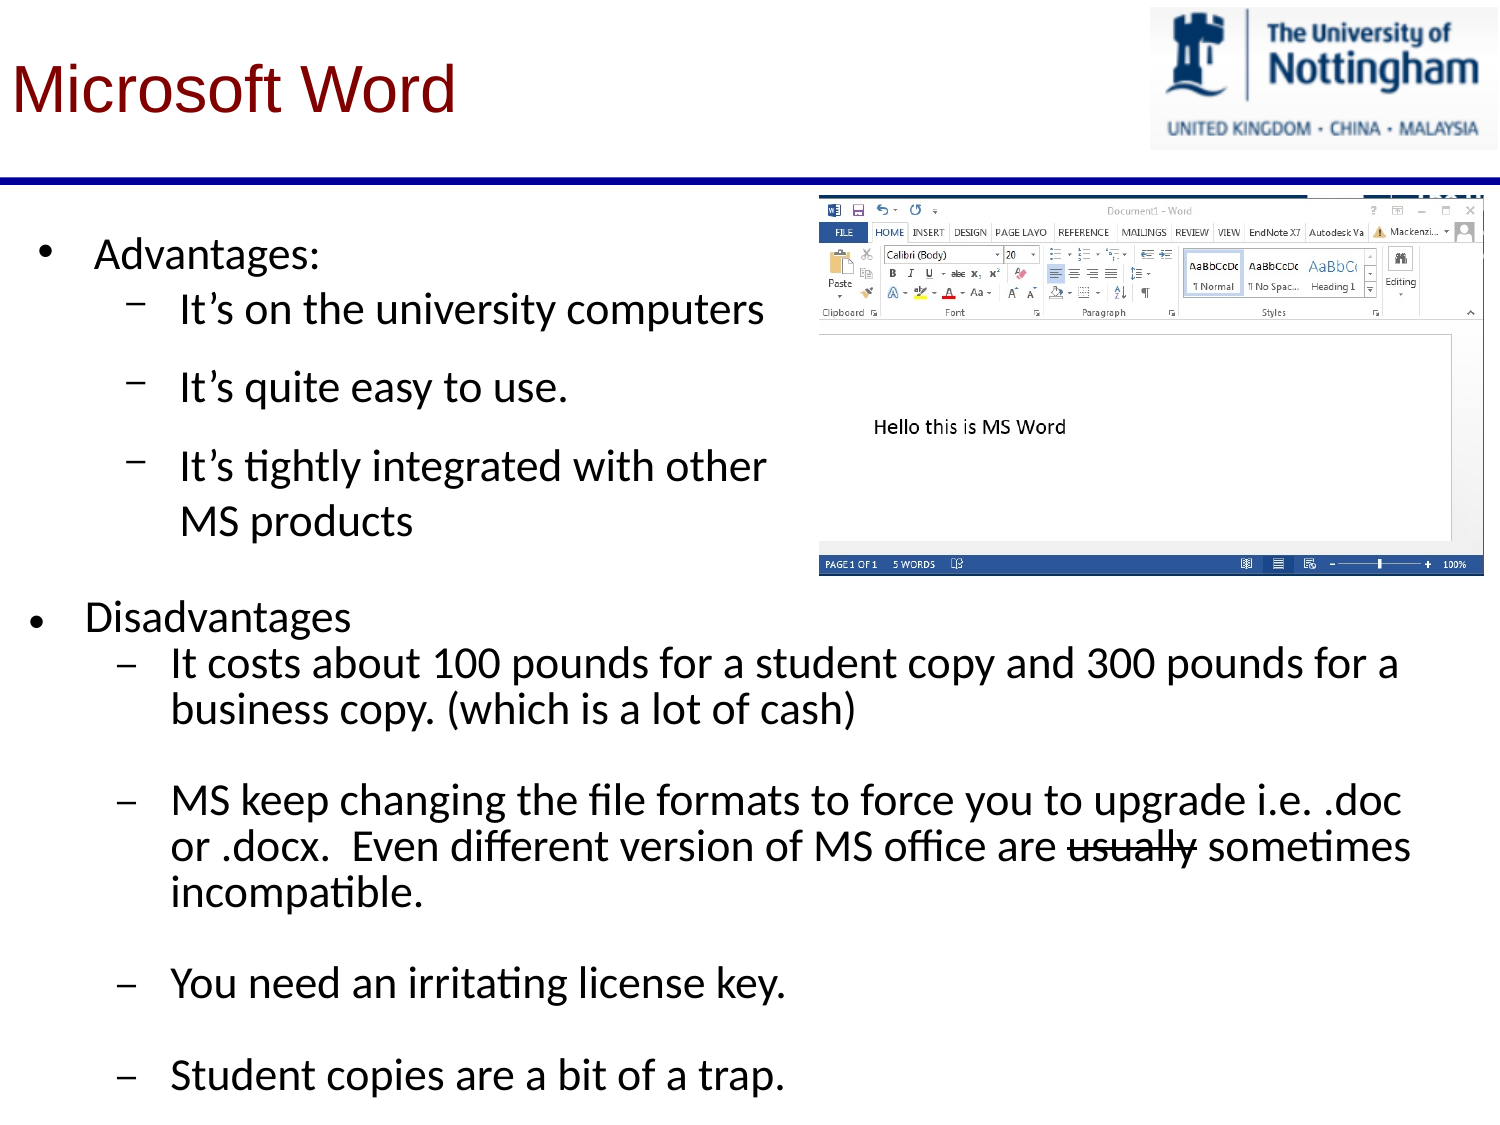

# Microsoft Word
Advantages:
It’s on the university computers
It’s quite easy to use.
It’s tightly integrated with other MS products
Disadvantages
It costs about 100 pounds for a student copy and 300 pounds for a business copy. (which is a lot of cash)
MS keep changing the file formats to force you to upgrade i.e. .doc or .docx. Even different version of MS office are usually sometimes incompatible.
You need an irritating license key.
Student copies are a bit of a trap.